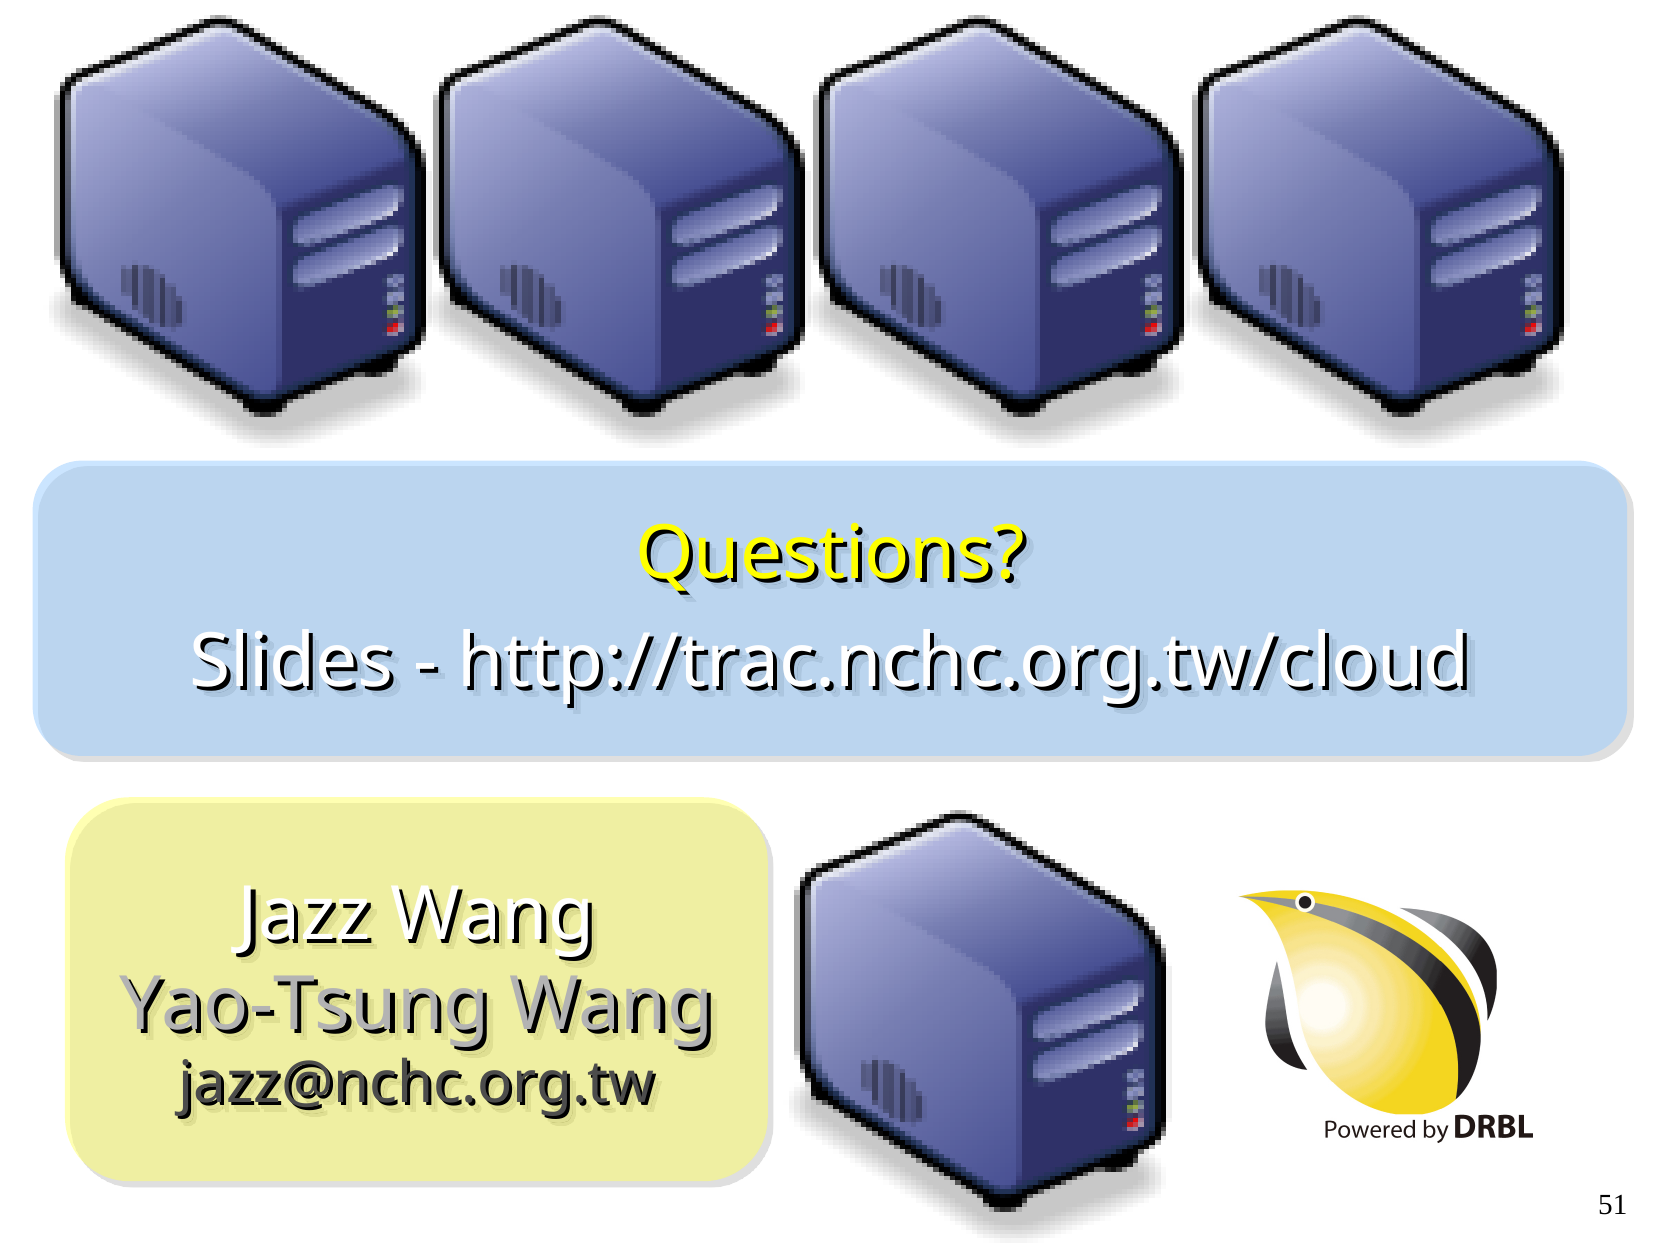

Questions?
Slides - http://trac.nchc.org.tw/cloud
Jazz Wang
Yao-Tsung Wang
jazz@nchc.org.tw
51